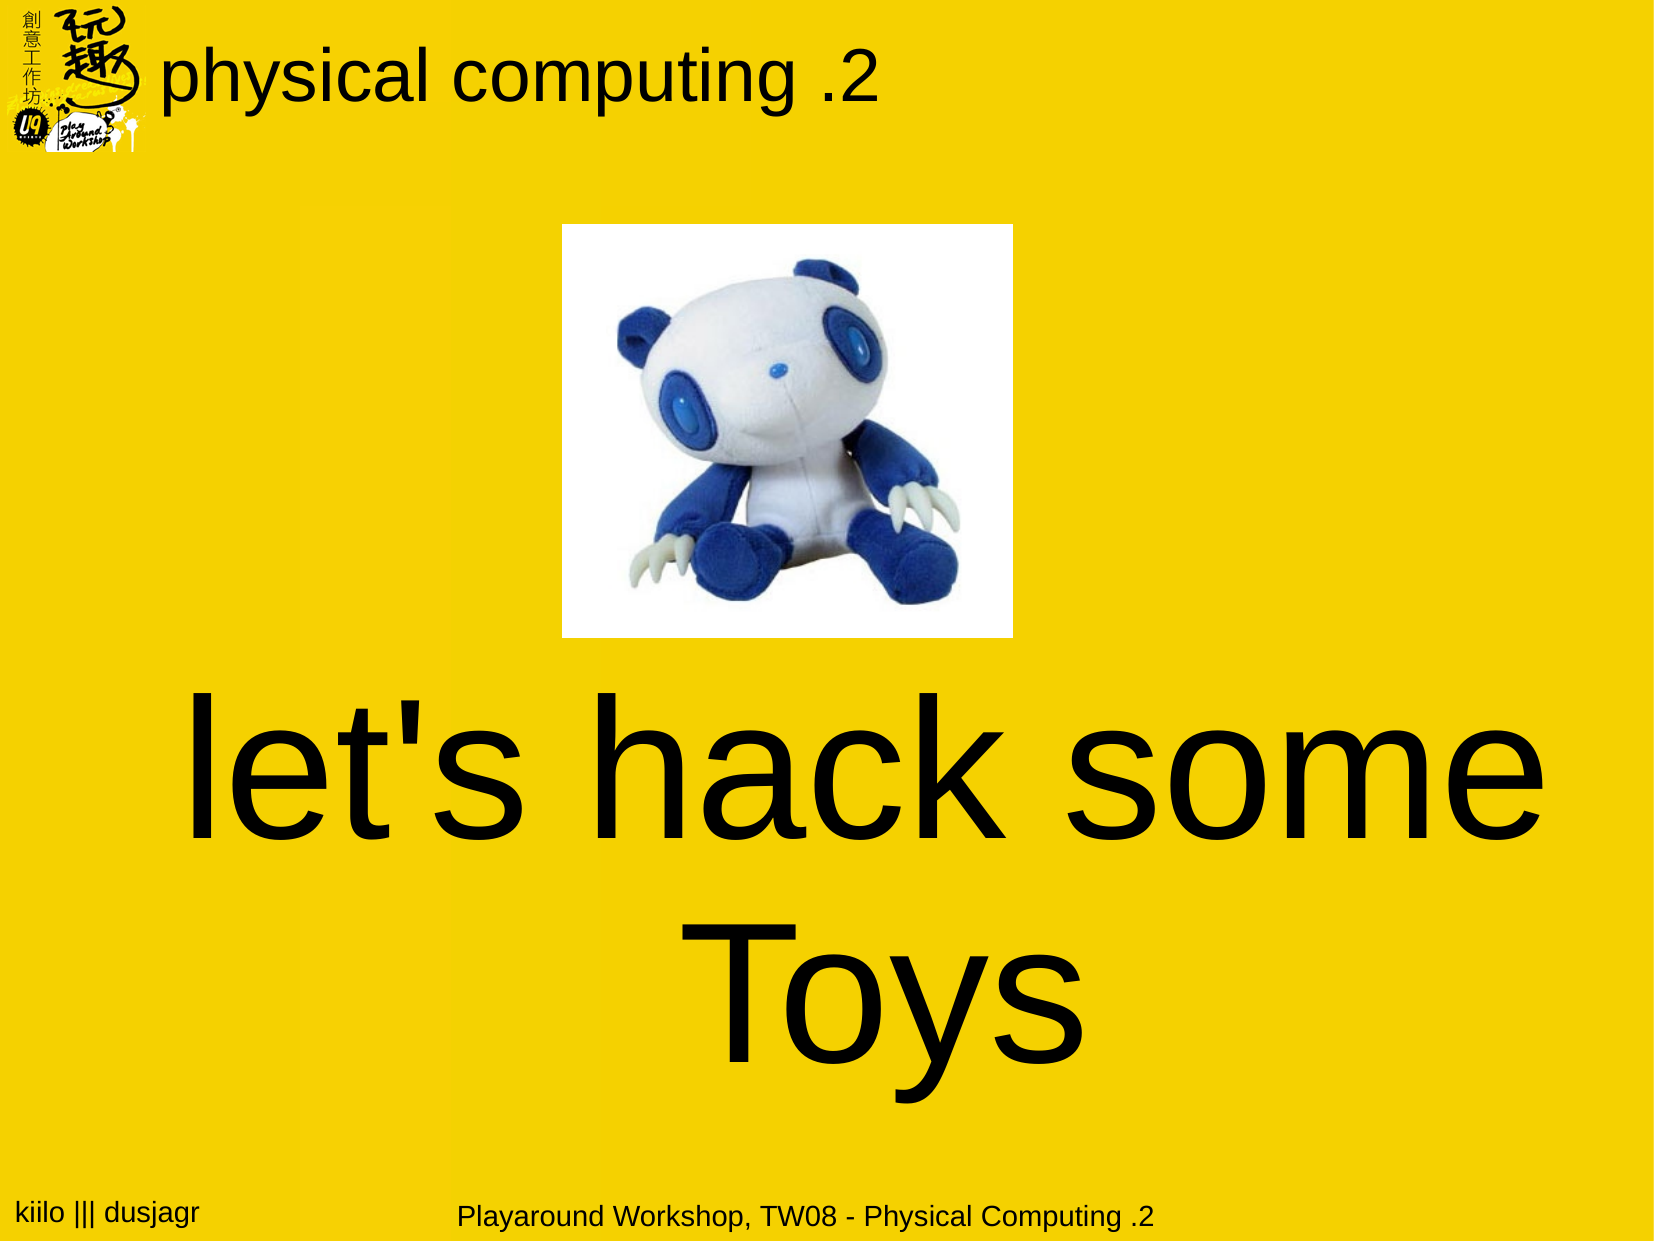

# physical computing .2
let's hack some Toys
Playaround Workshop, TW08 - Physical Computing .2